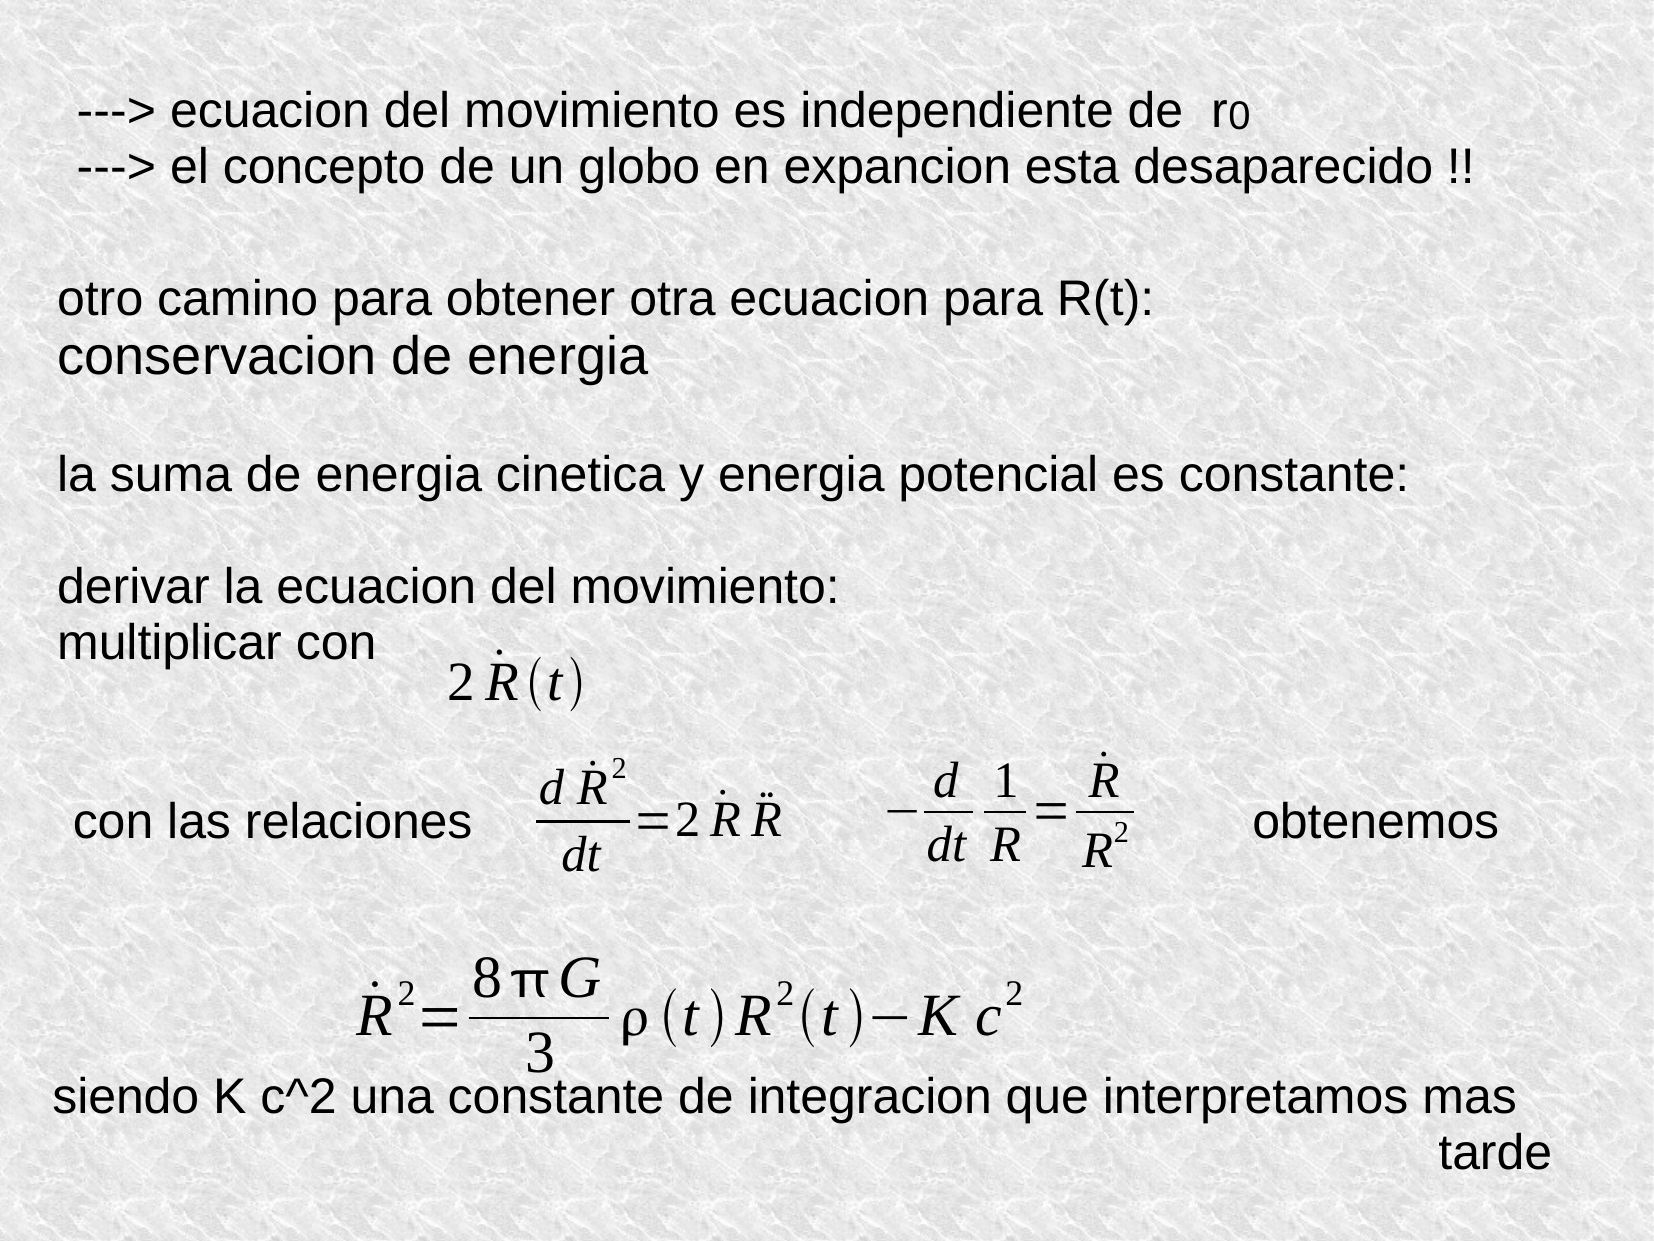

---> ecuacion del movimiento es independiente de r0
---> el concepto de un globo en expancion esta desaparecido !!
otro camino para obtener otra ecuacion para R(t):
conservacion de energia
la suma de energia cinetica y energia potencial es constante:
derivar la ecuacion del movimiento:
multiplicar con
con las relaciones
obtenemos
siendo K c^2 una constante de integracion que interpretamos mas
 tarde